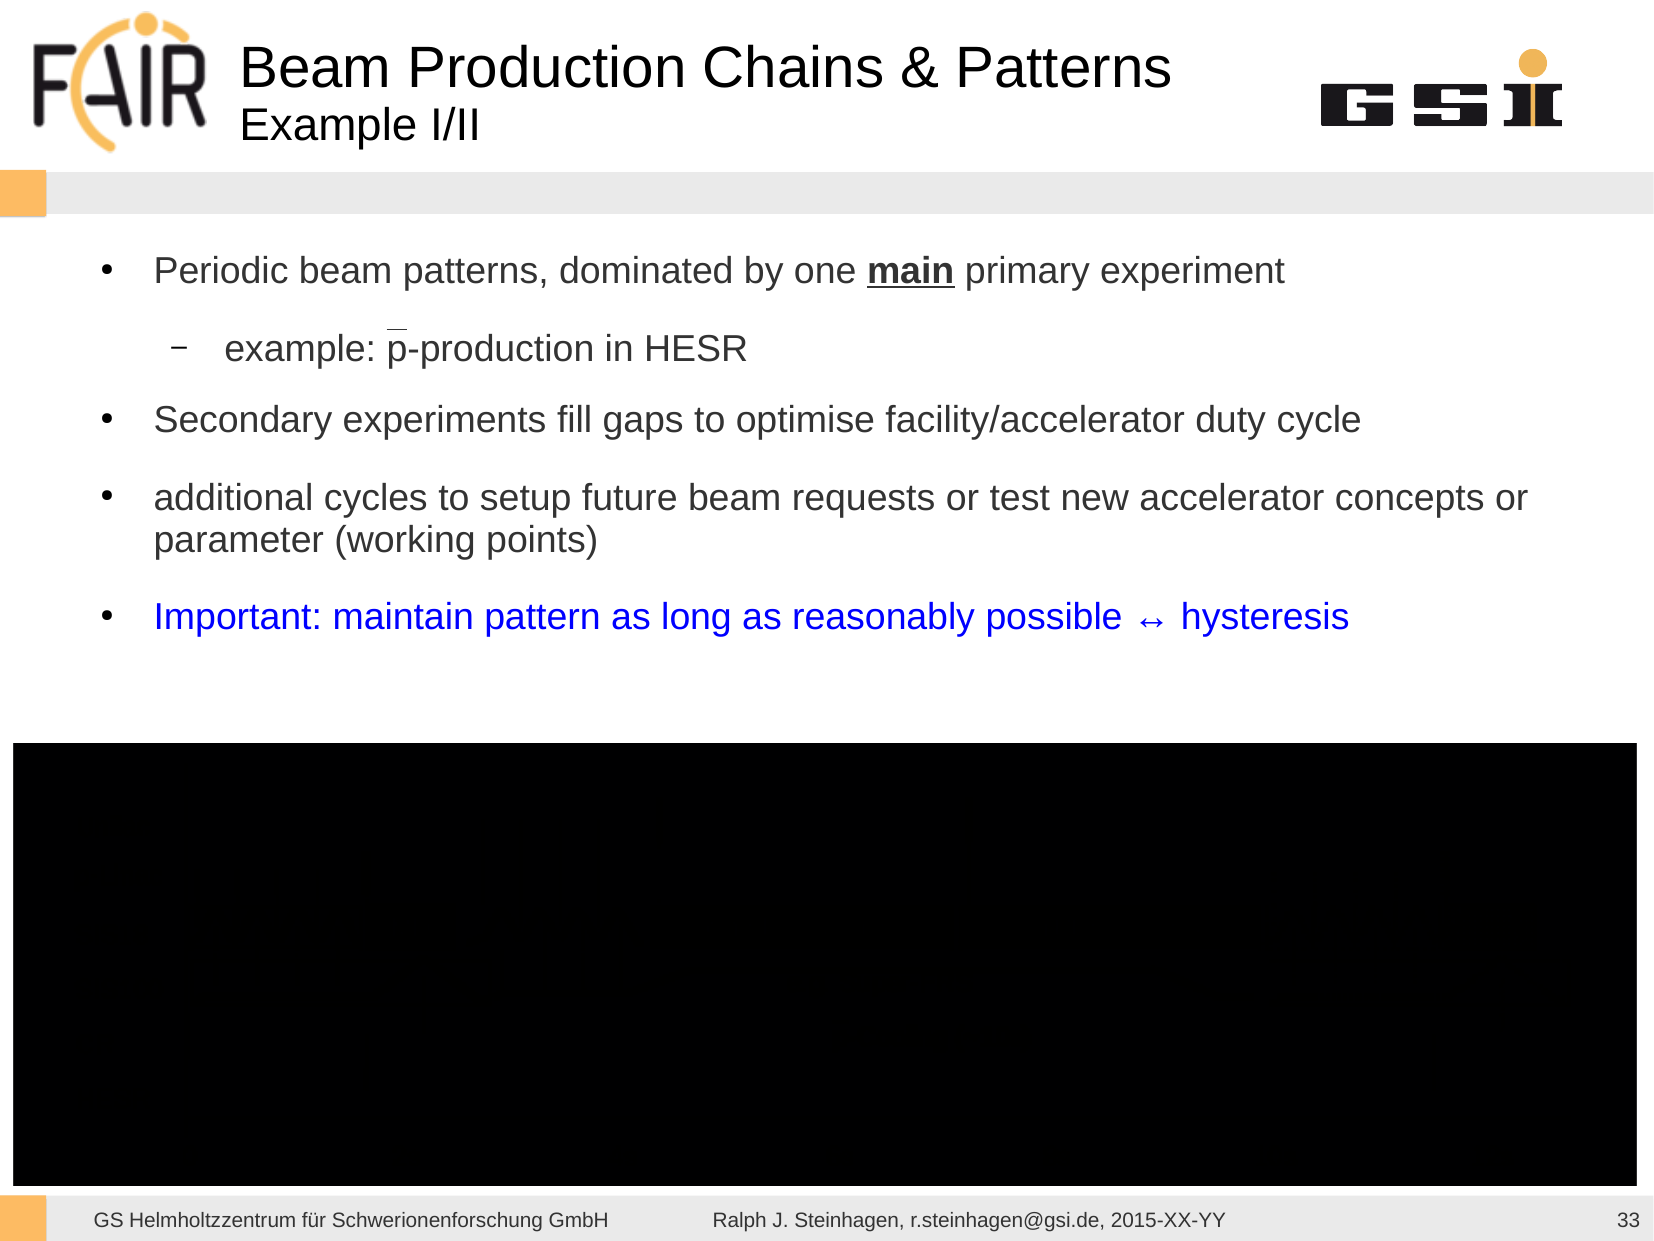

# Beam Production Chains & Patterns Example I/II
Periodic beam patterns, dominated by one main primary experiment
example: p-production in HESR
Secondary experiments fill gaps to optimise facility/accelerator duty cycle
additional cycles to setup future beam requests or test new accelerator concepts or parameter (working points)
Important: maintain pattern as long as reasonably possible ↔ hysteresis